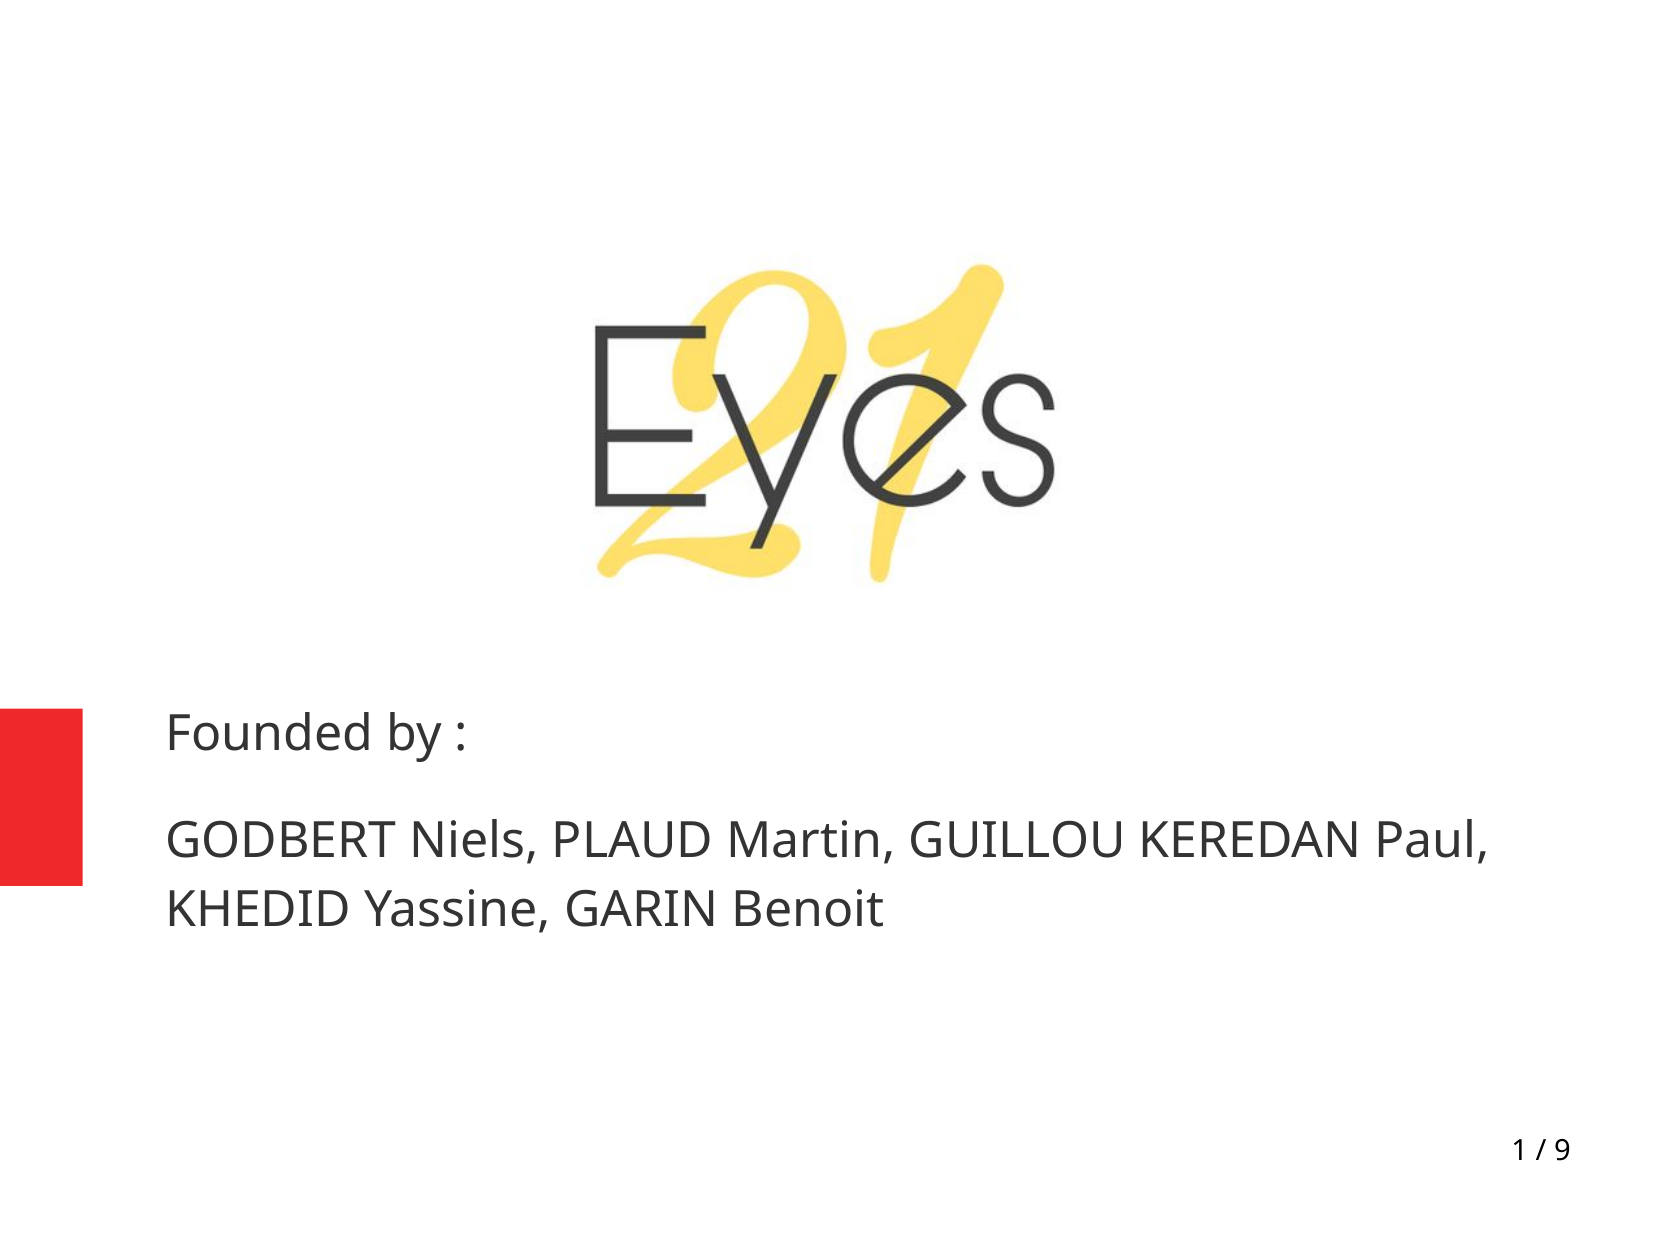

# Founded by :
GODBERT Niels, PLAUD Martin, GUILLOU KEREDAN Paul, KHEDID Yassine, GARIN Benoit
1